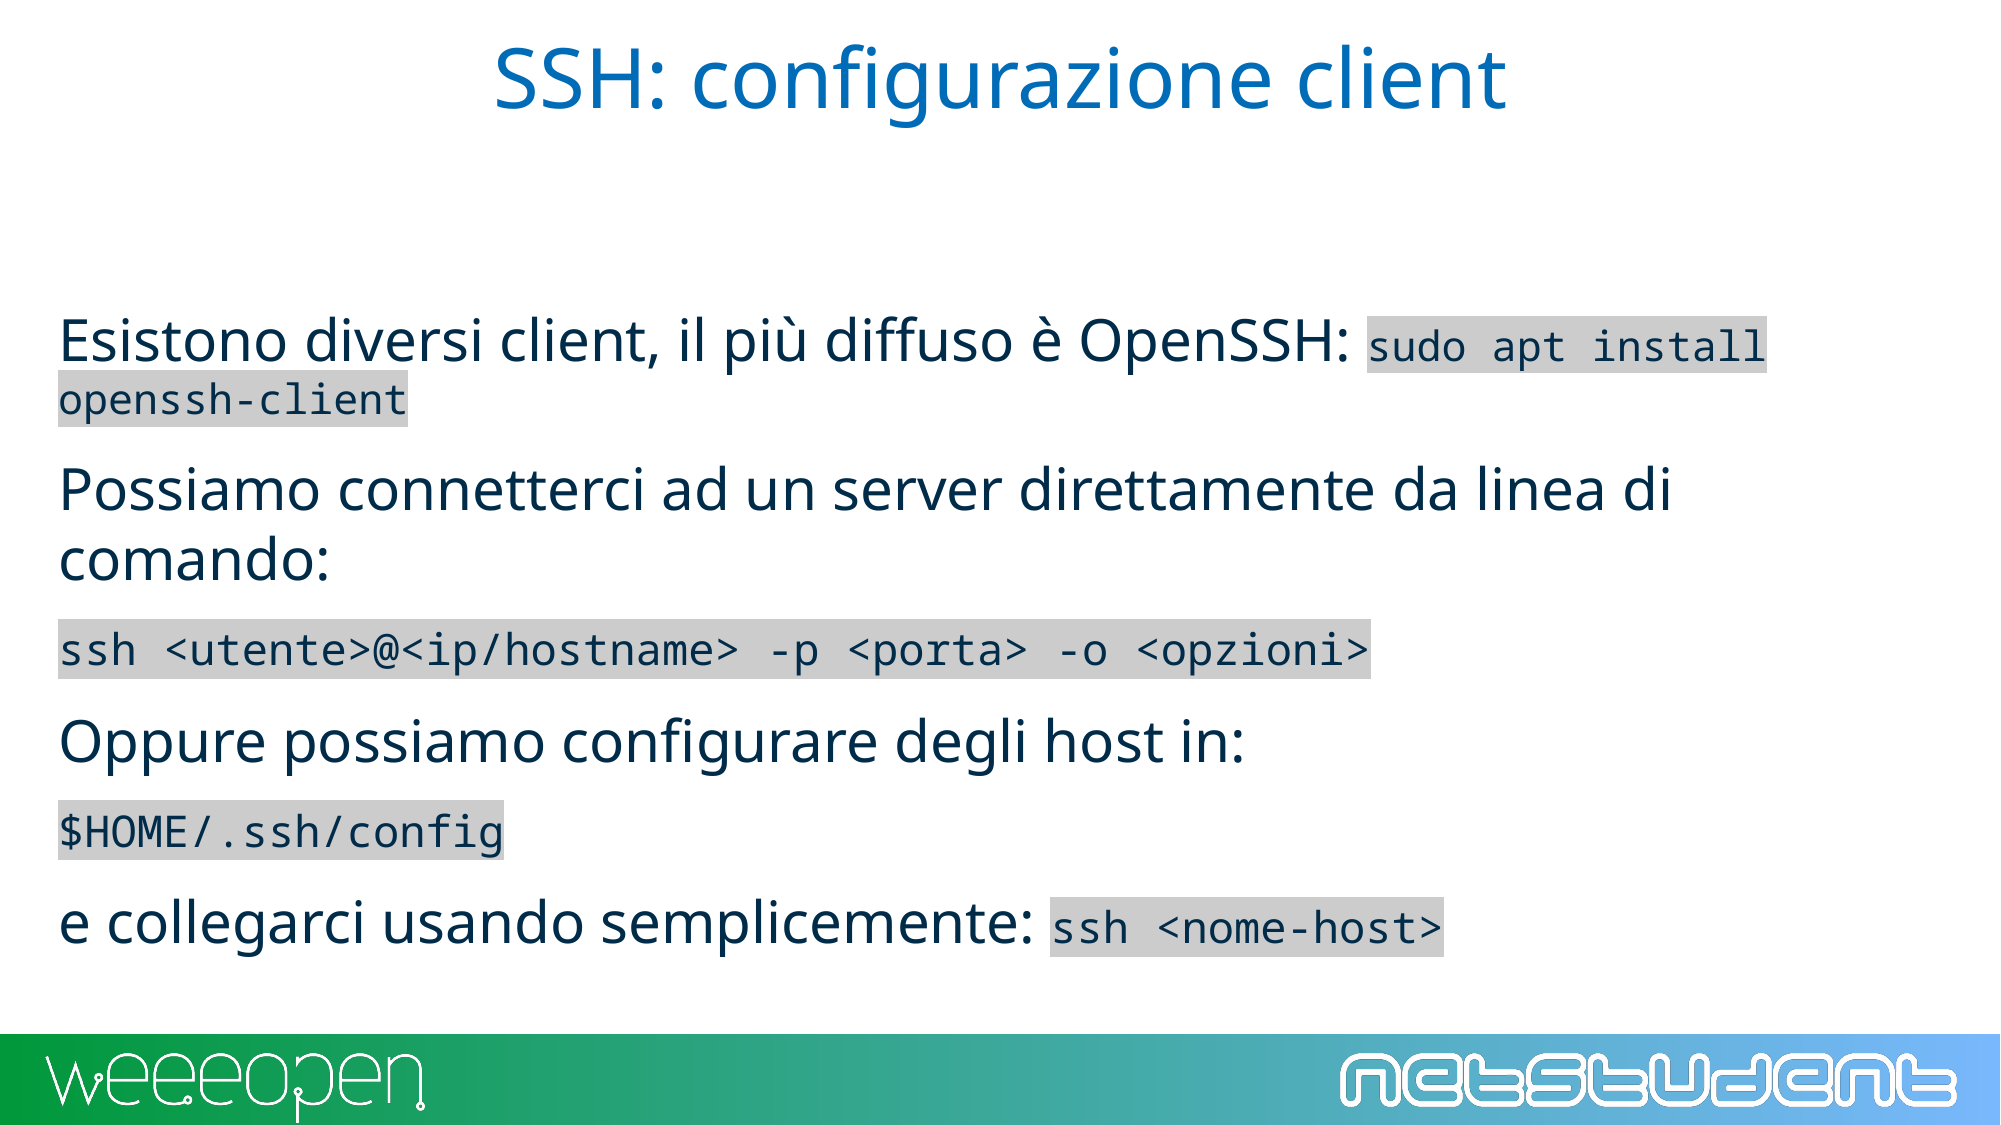

# SSH: configurazione client
Esistono diversi client, il più diffuso è OpenSSH: sudo apt install openssh-client
Possiamo connetterci ad un server direttamente da linea di comando:
ssh <utente>@<ip/hostname> -p <porta> -o <opzioni>
Oppure possiamo configurare degli host in:
$HOME/.ssh/config
e collegarci usando semplicemente: ssh <nome-host>